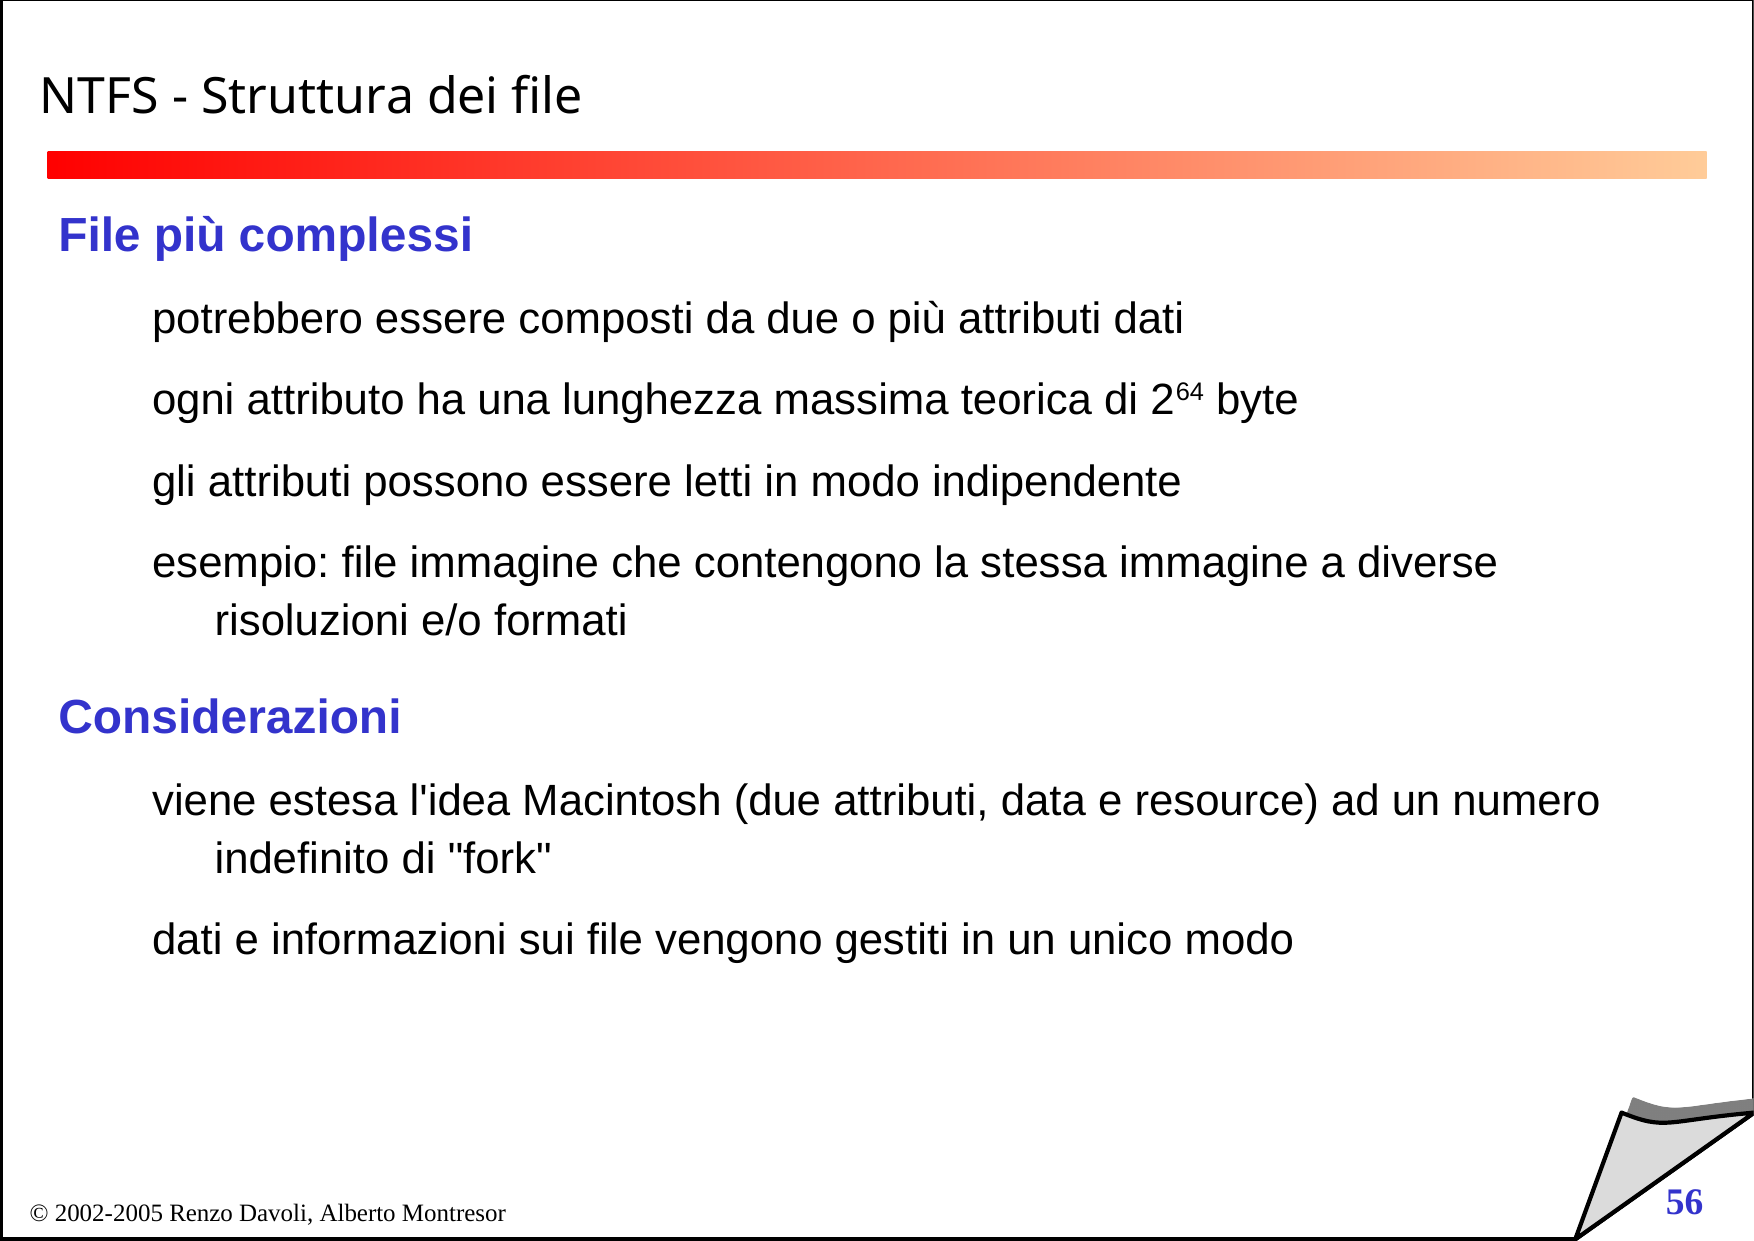

# NTFS - Struttura dei file
File più complessi
potrebbero essere composti da due o più attributi dati
ogni attributo ha una lunghezza massima teorica di 264 byte
gli attributi possono essere letti in modo indipendente
esempio: file immagine che contengono la stessa immagine a diverse risoluzioni e/o formati
Considerazioni
viene estesa l'idea Macintosh (due attributi, data e resource) ad un numero indefinito di "fork"
dati e informazioni sui file vengono gestiti in un unico modo